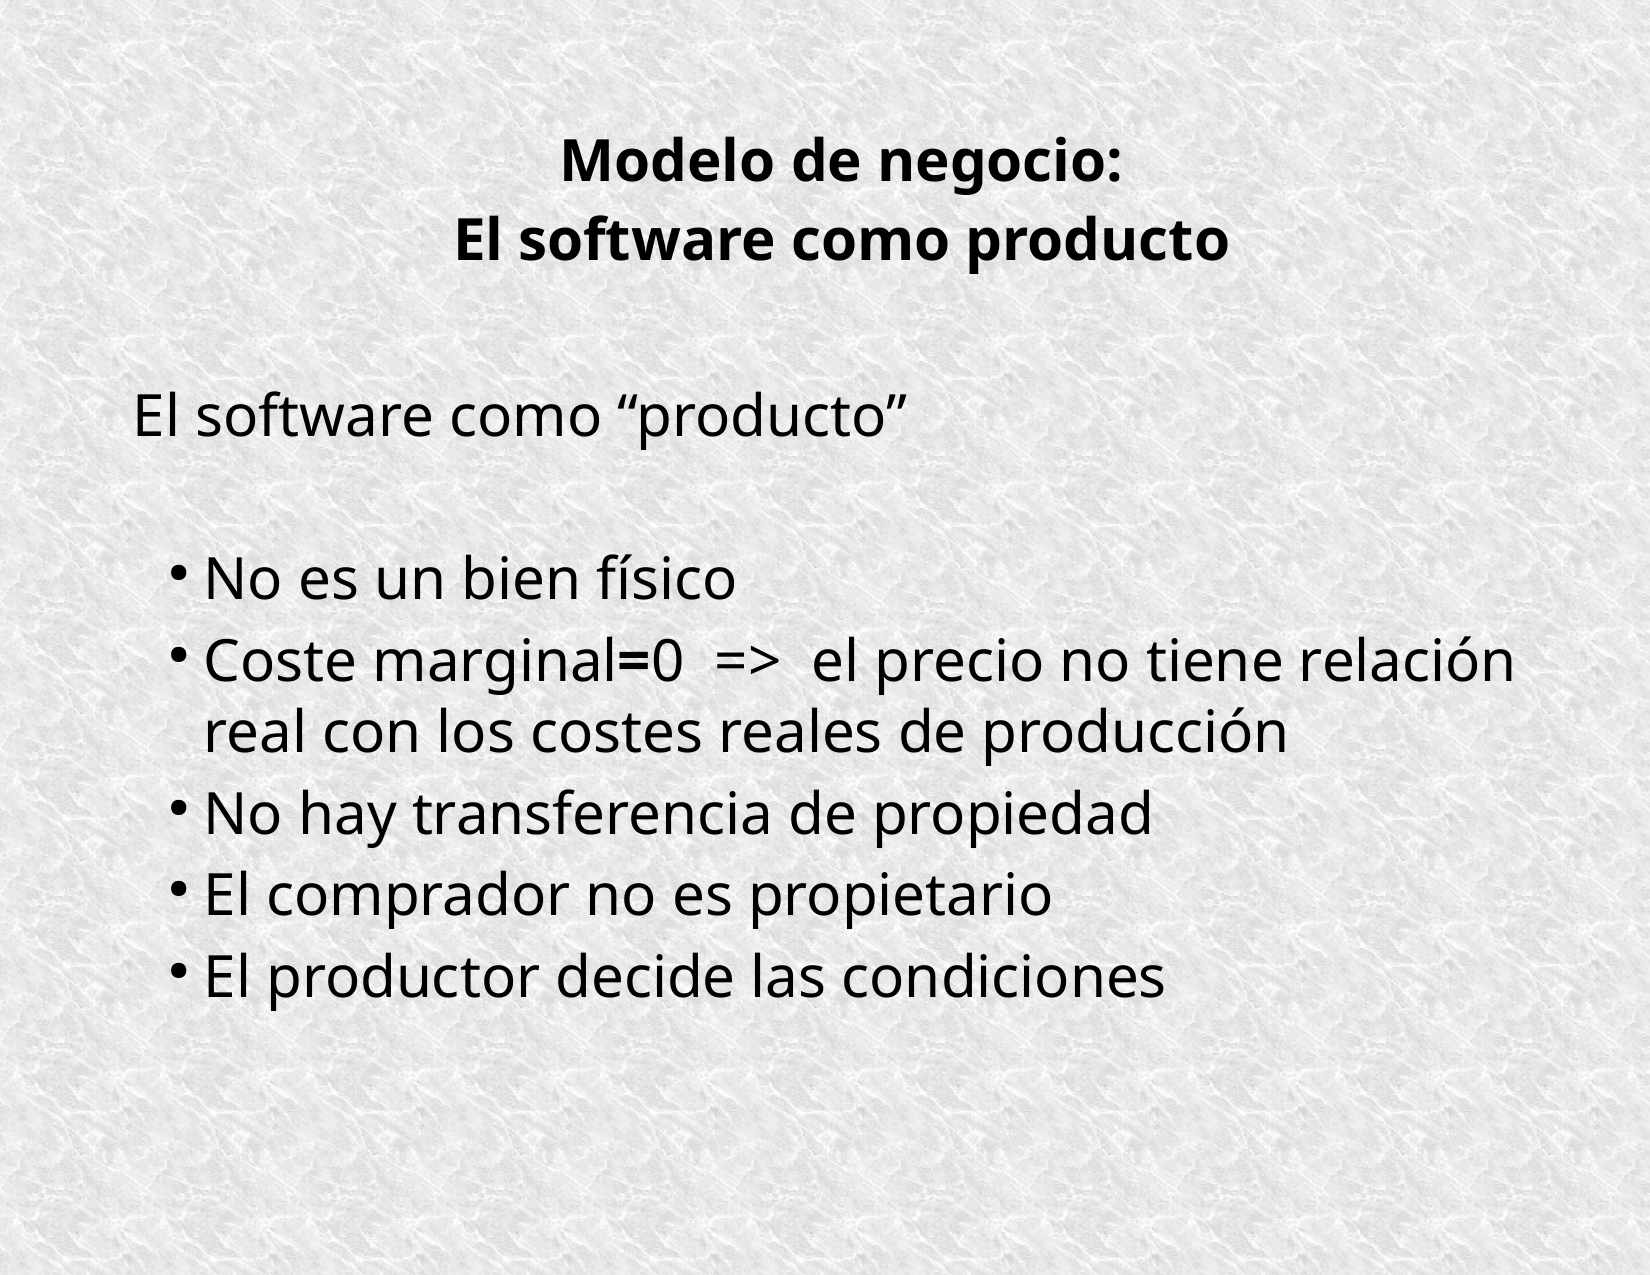

Modelo de negocio:
El software como producto
El software como “producto”
No es un bien físico
Coste marginal=0 => el precio no tiene relación real con los costes reales de producción
No hay transferencia de propiedad
El comprador no es propietario
El productor decide las condiciones